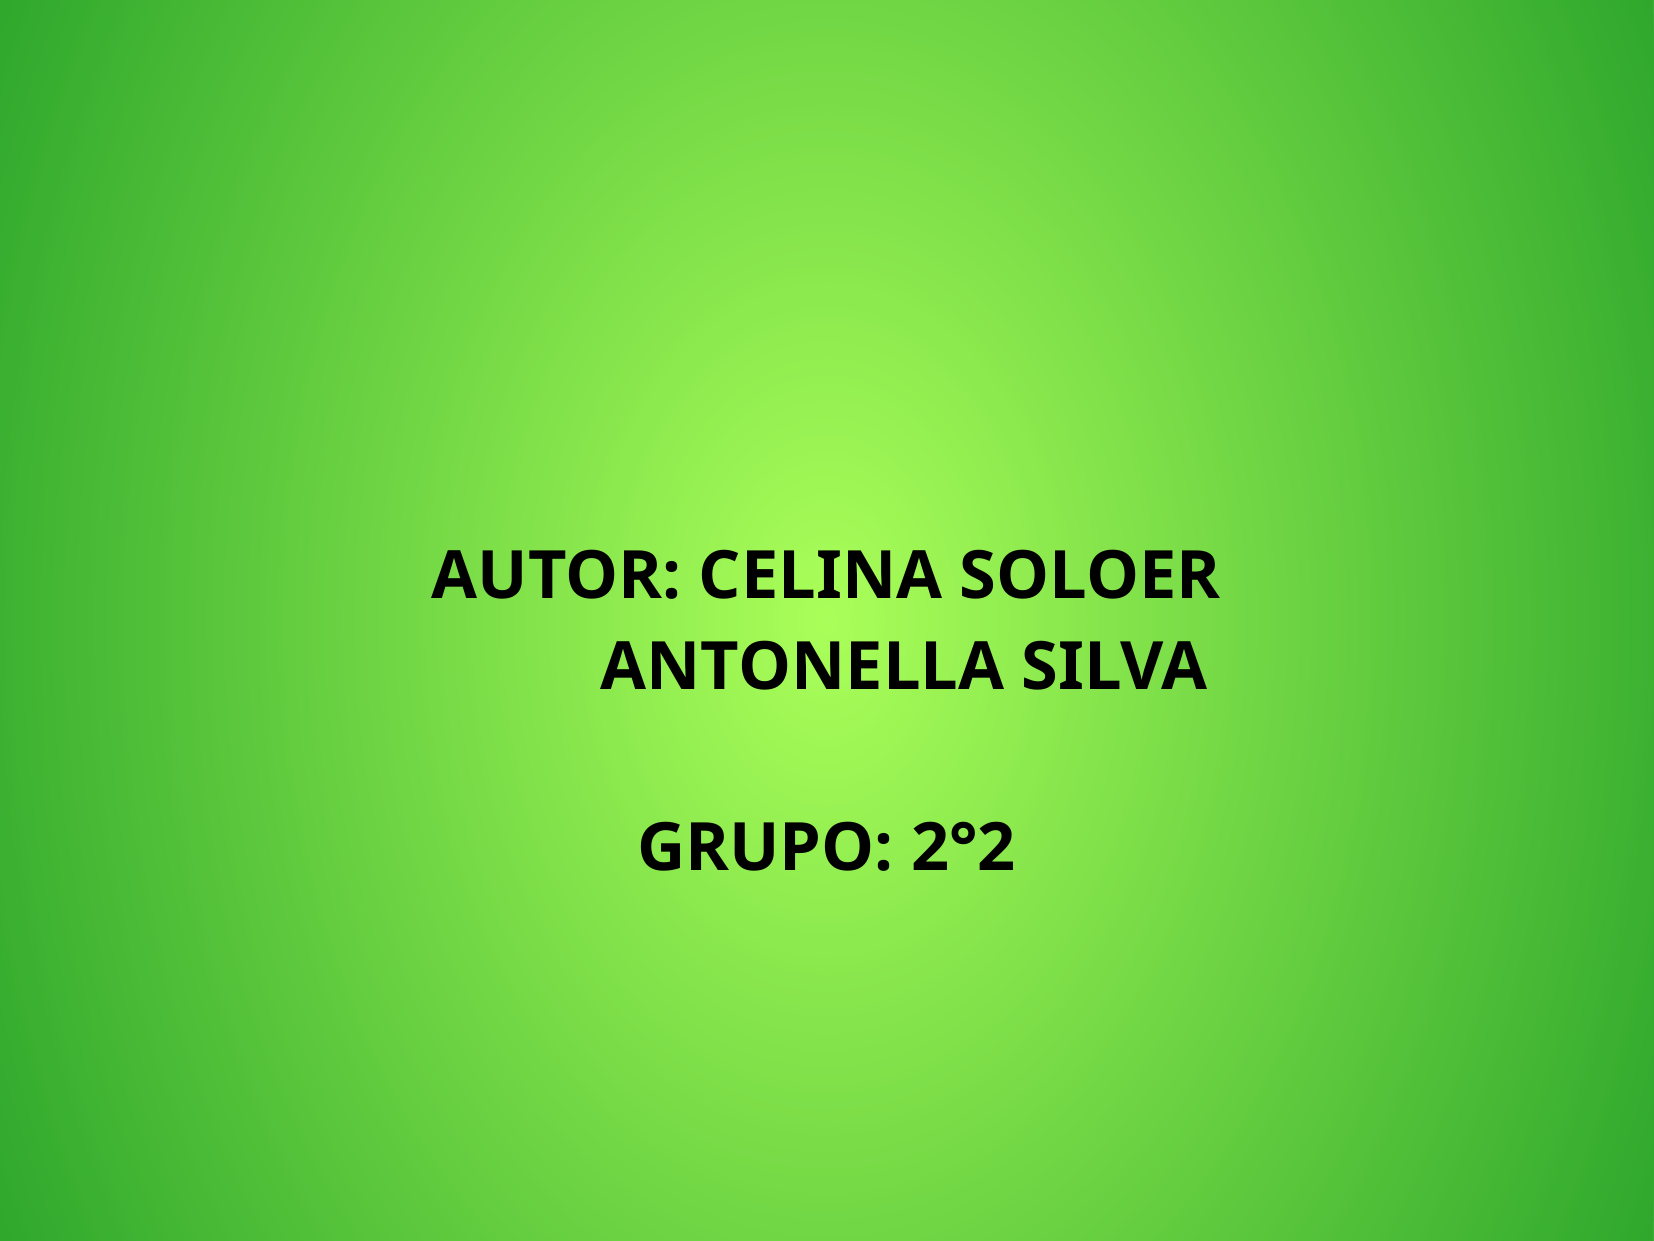

# AUTOR: CELINA SOLOER
 ANTONELLA SILVA
GRUPO: 2°2